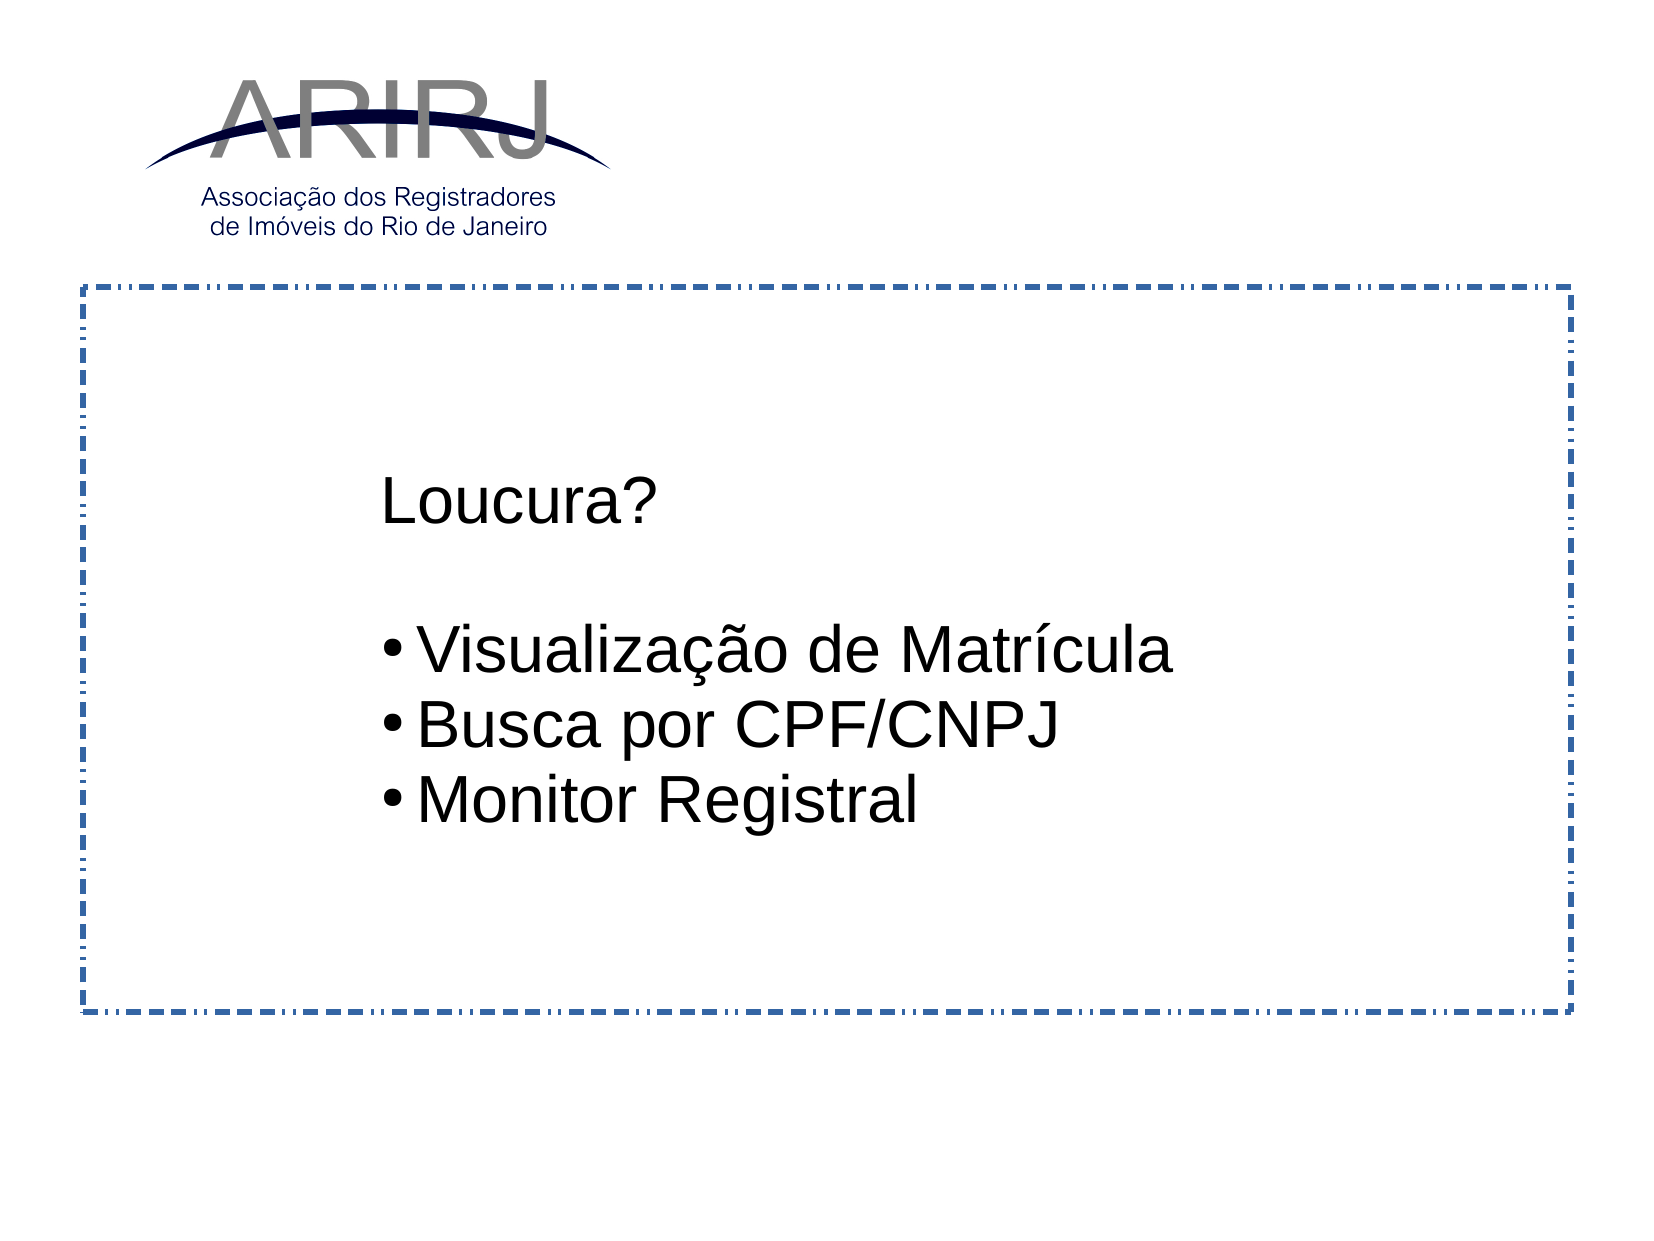

# Loucura?
Visualização de Matrícula
Busca por CPF/CNPJ
Monitor Registral